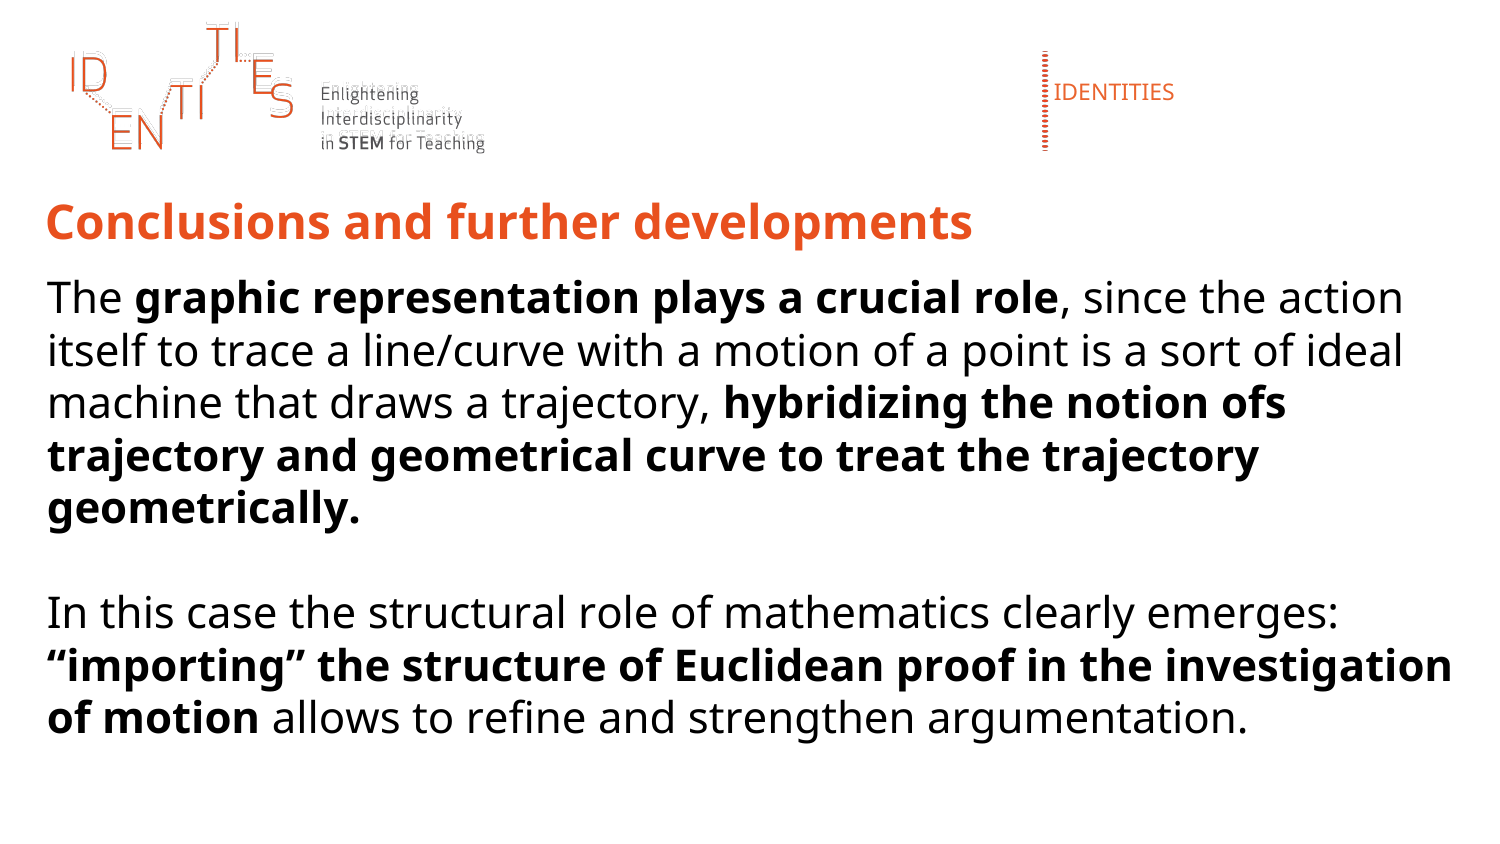

IDENTITIES
Conclusions and further developments
The graphic representation plays a crucial role, since the action itself to trace a line/curve with a motion of a point is a sort of ideal machine that draws a trajectory, hybridizing the notion ofs trajectory and geometrical curve to treat the trajectory geometrically.
In this case the structural role of mathematics clearly emerges: “importing” the structure of Euclidean proof in the investigation of motion allows to refine and strengthen argumentation.